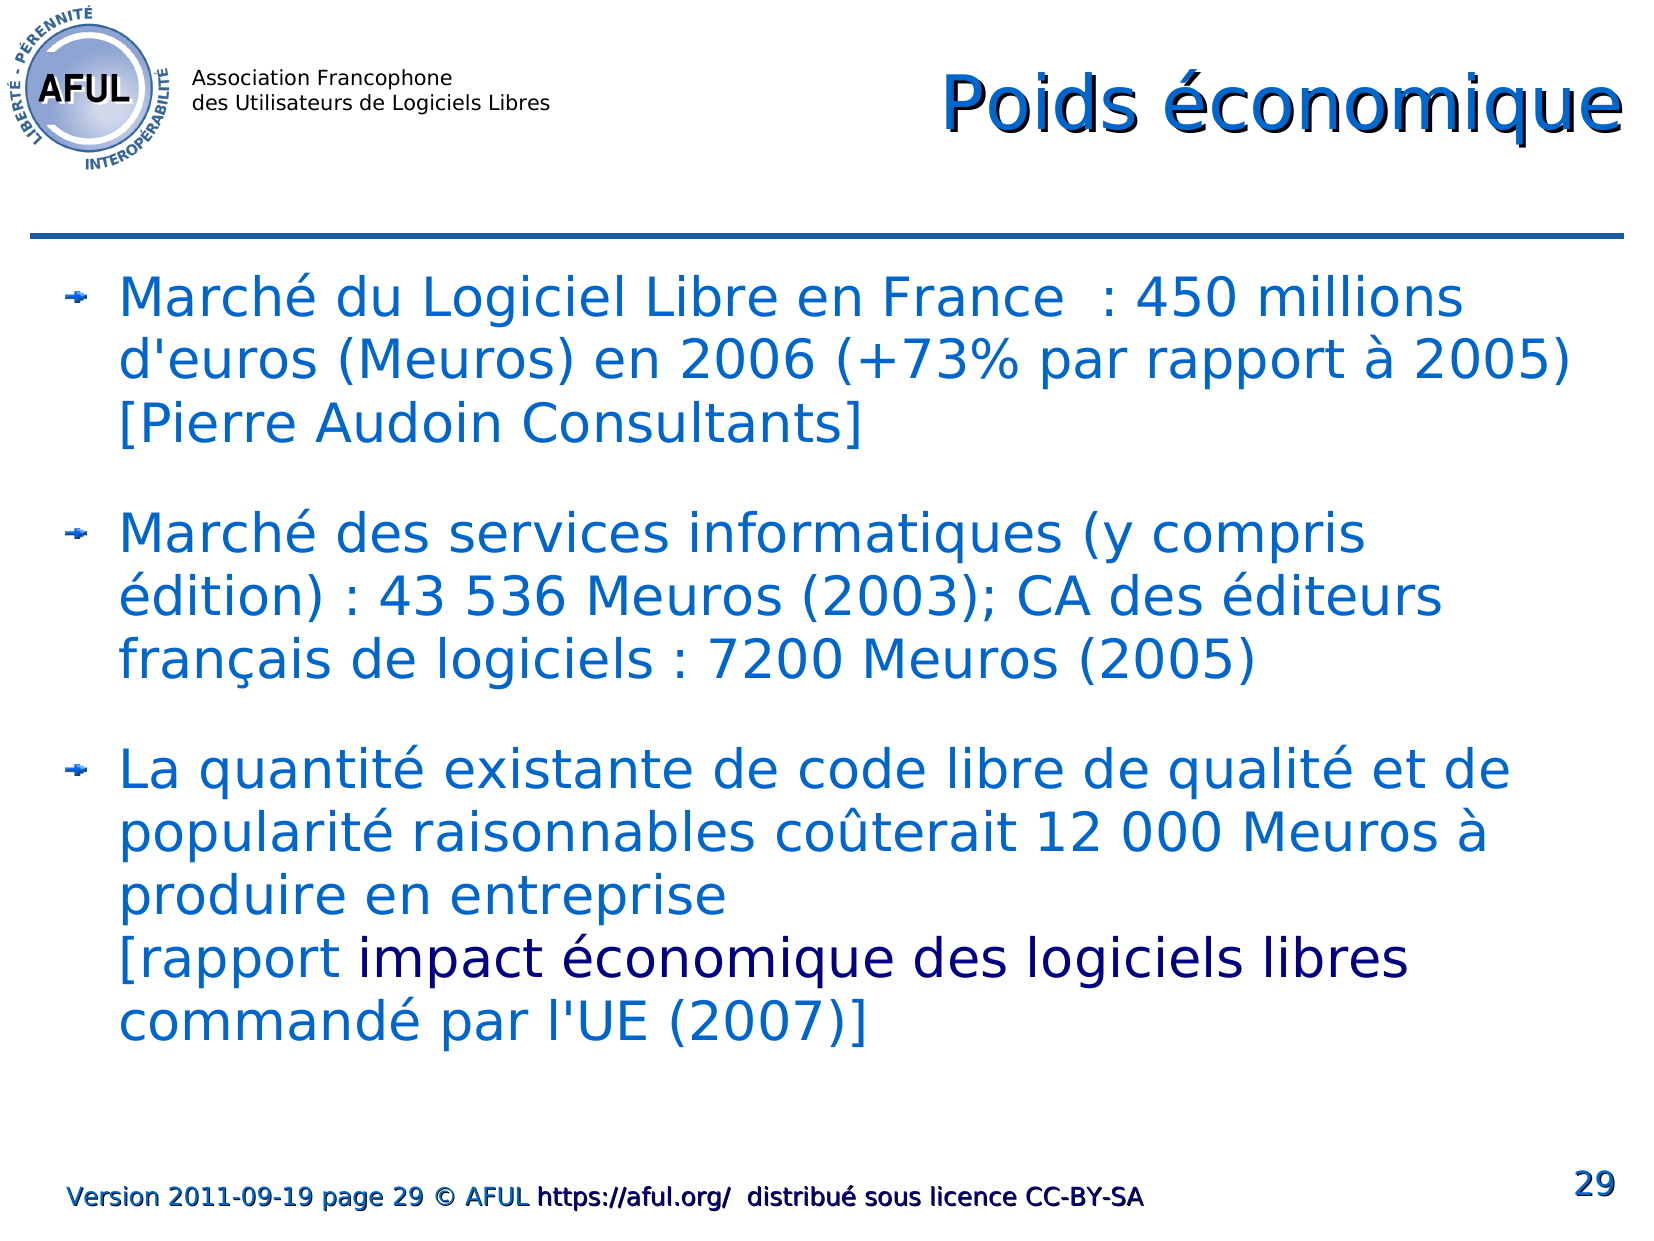

# Poids économique
Marché du Logiciel Libre en France : 450 millions d'euros (Meuros) en 2006 (+73% par rapport à 2005) [Pierre Audoin Consultants]
Marché des services informatiques (y compris édition) : 43 536 Meuros (2003); CA des éditeurs français de logiciels : 7200 Meuros (2005)
La quantité existante de code libre de qualité et de popularité raisonnables coûterait 12 000 Meuros à produire en entreprise
[rapport impact économique des logiciels libres commandé par l'UE (2007)]